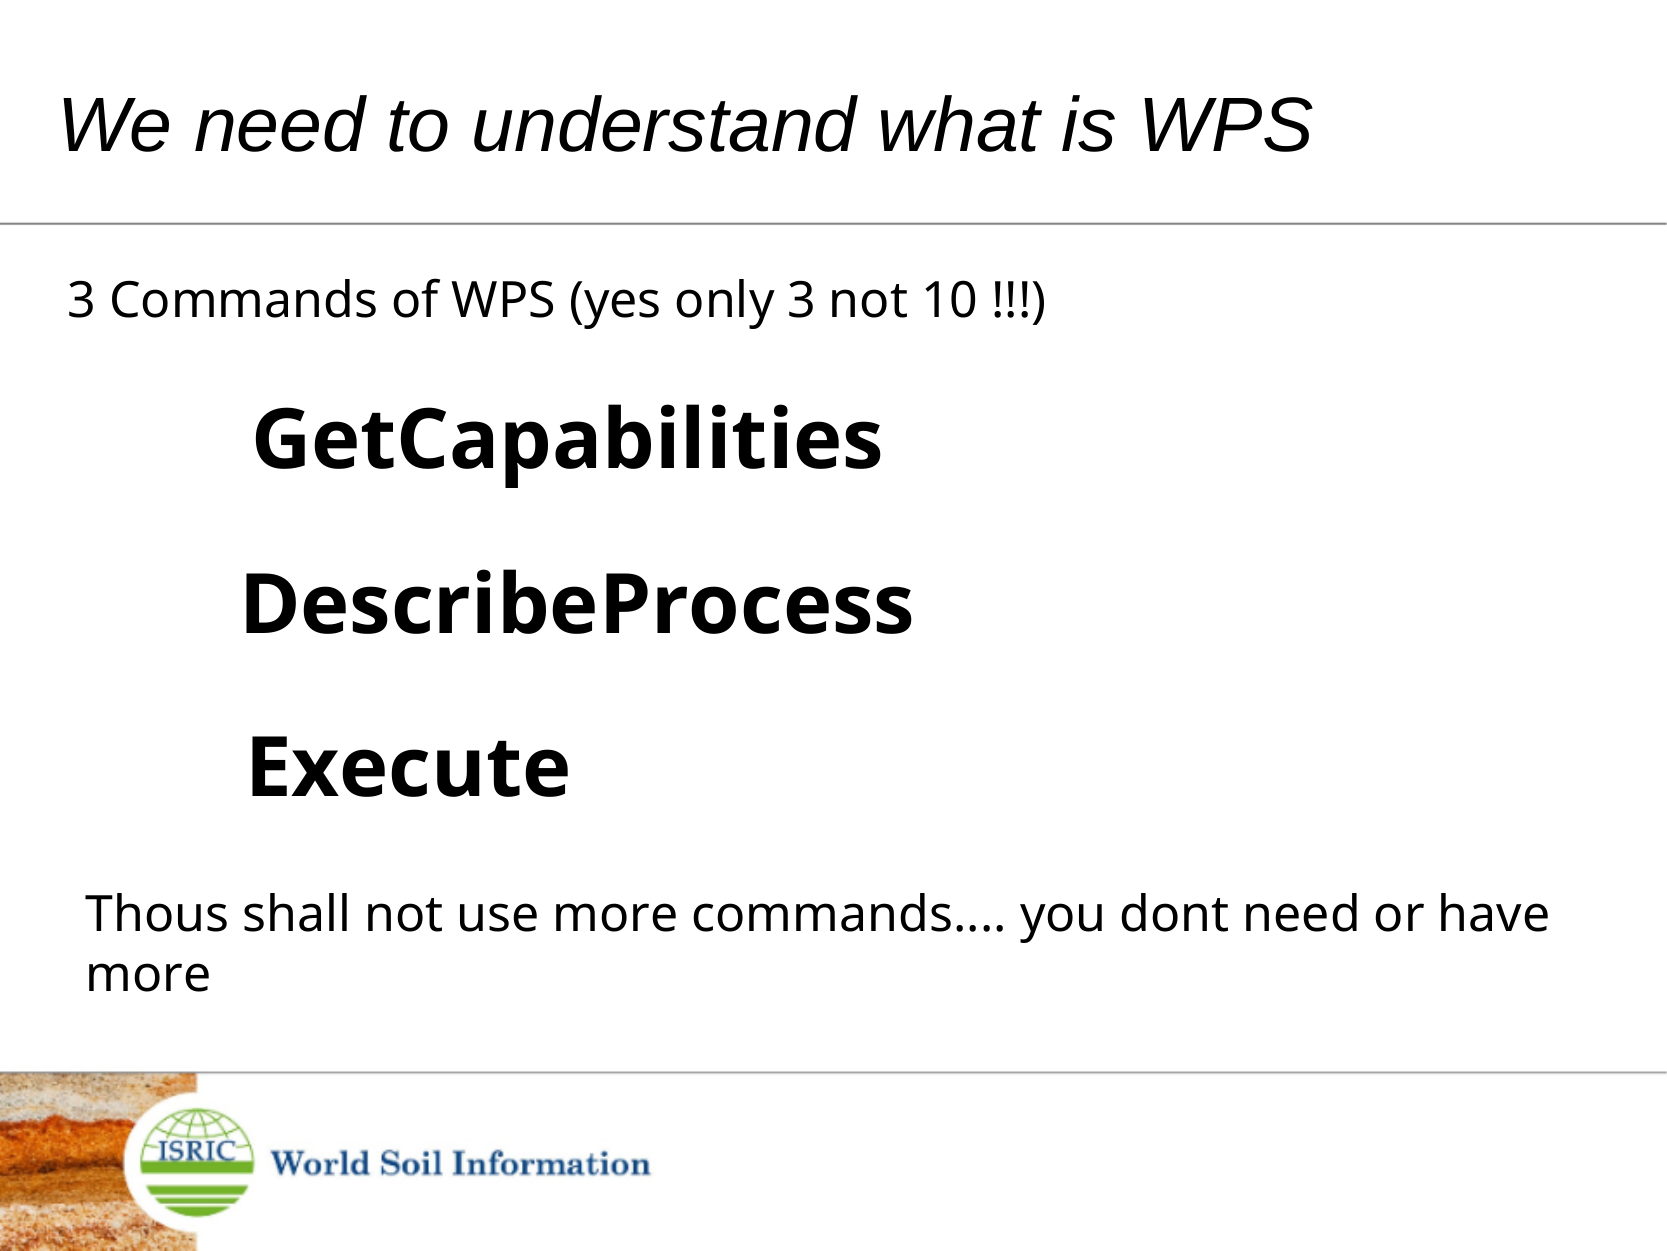

We need to understand what is WPS
3 Commands of WPS (yes only 3 not 10 !!!)
GetCapabilities
DescribeProcess
Execute
Thous shall not use more commands.... you dont need or have more
#